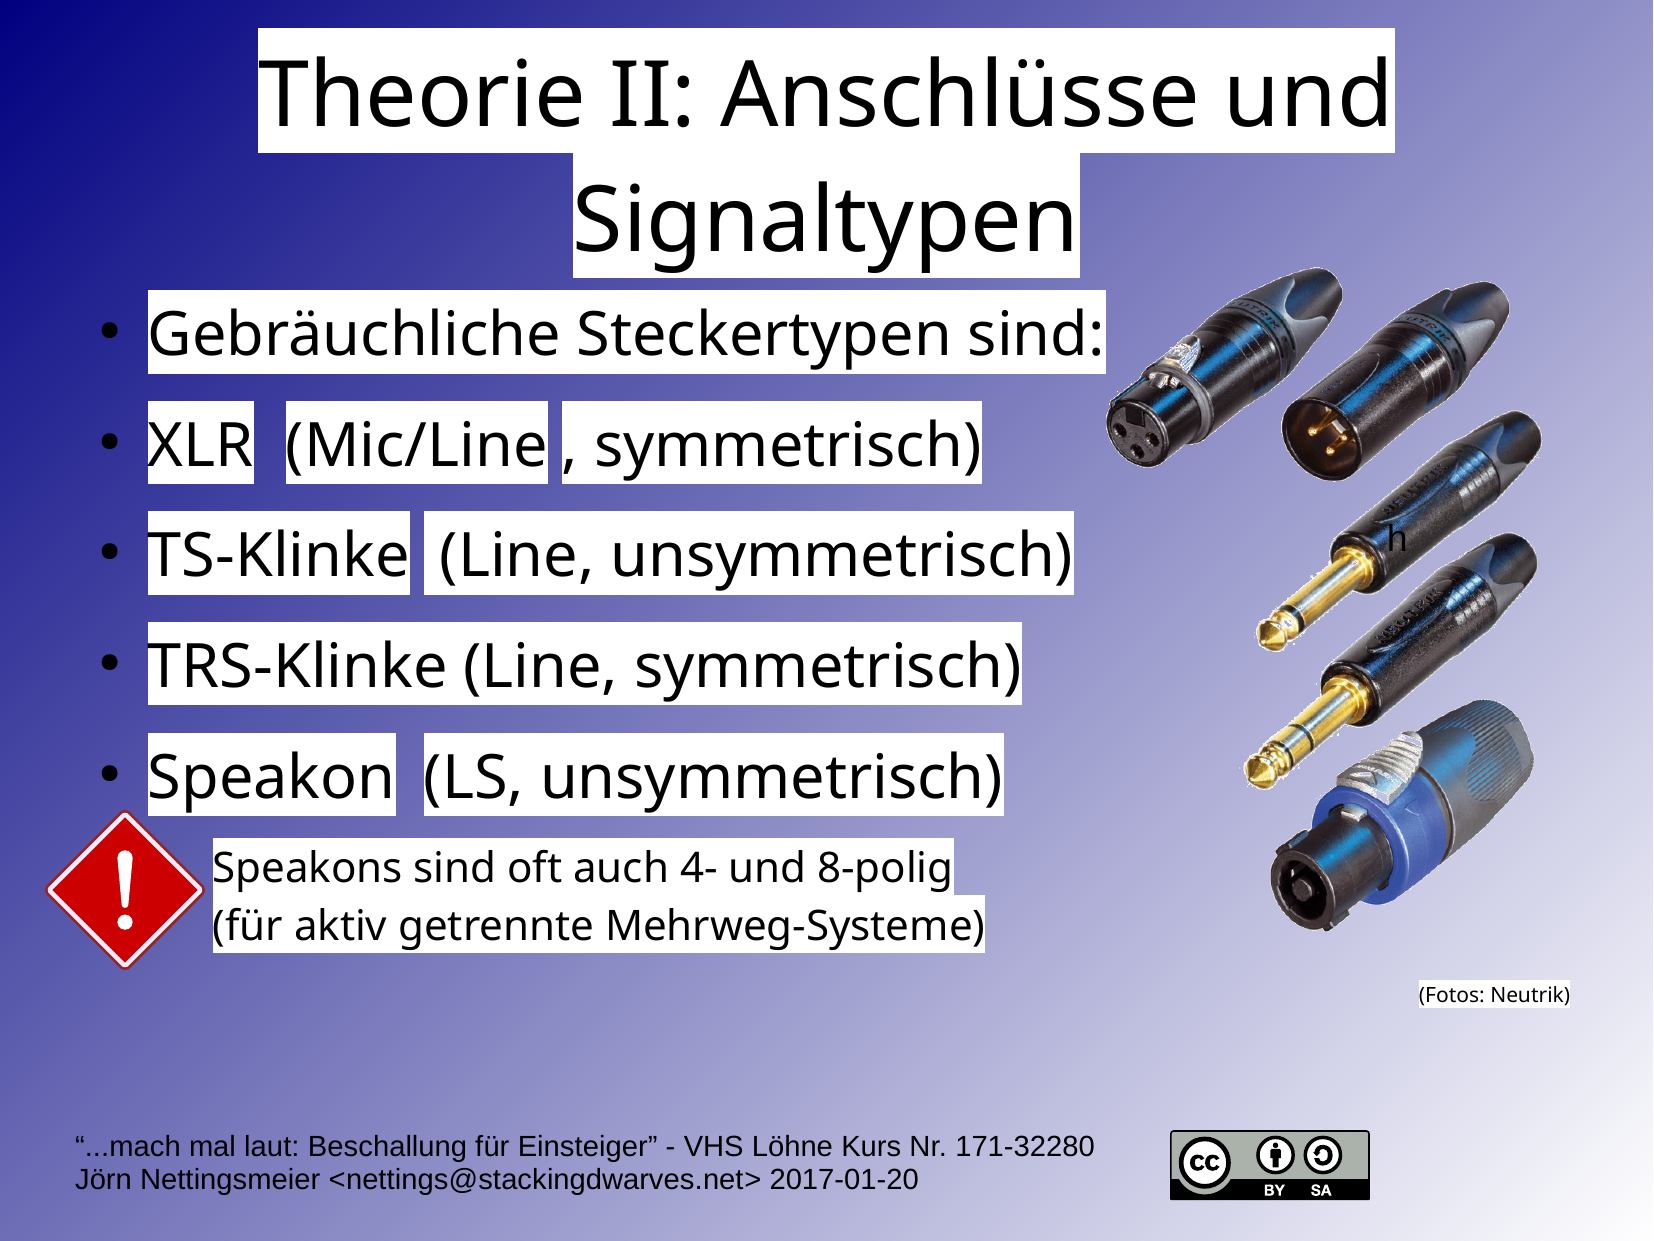

# Theorie II: Anschlüsse und Signaltypen
Gebräuchliche Steckertypen sind:
XLR				(Mic/Line	, symmetrisch)
TS-Klinke		 (Line, unsymmetrisch)
TRS-Klinke (Line, symmetrisch)
Speakon		(LS, unsymmetrisch)
Speakons sind oft auch 4- und 8-polig
(für aktiv getrennte Mehrweg-Systeme)
(Fotos: Neutrik)
h